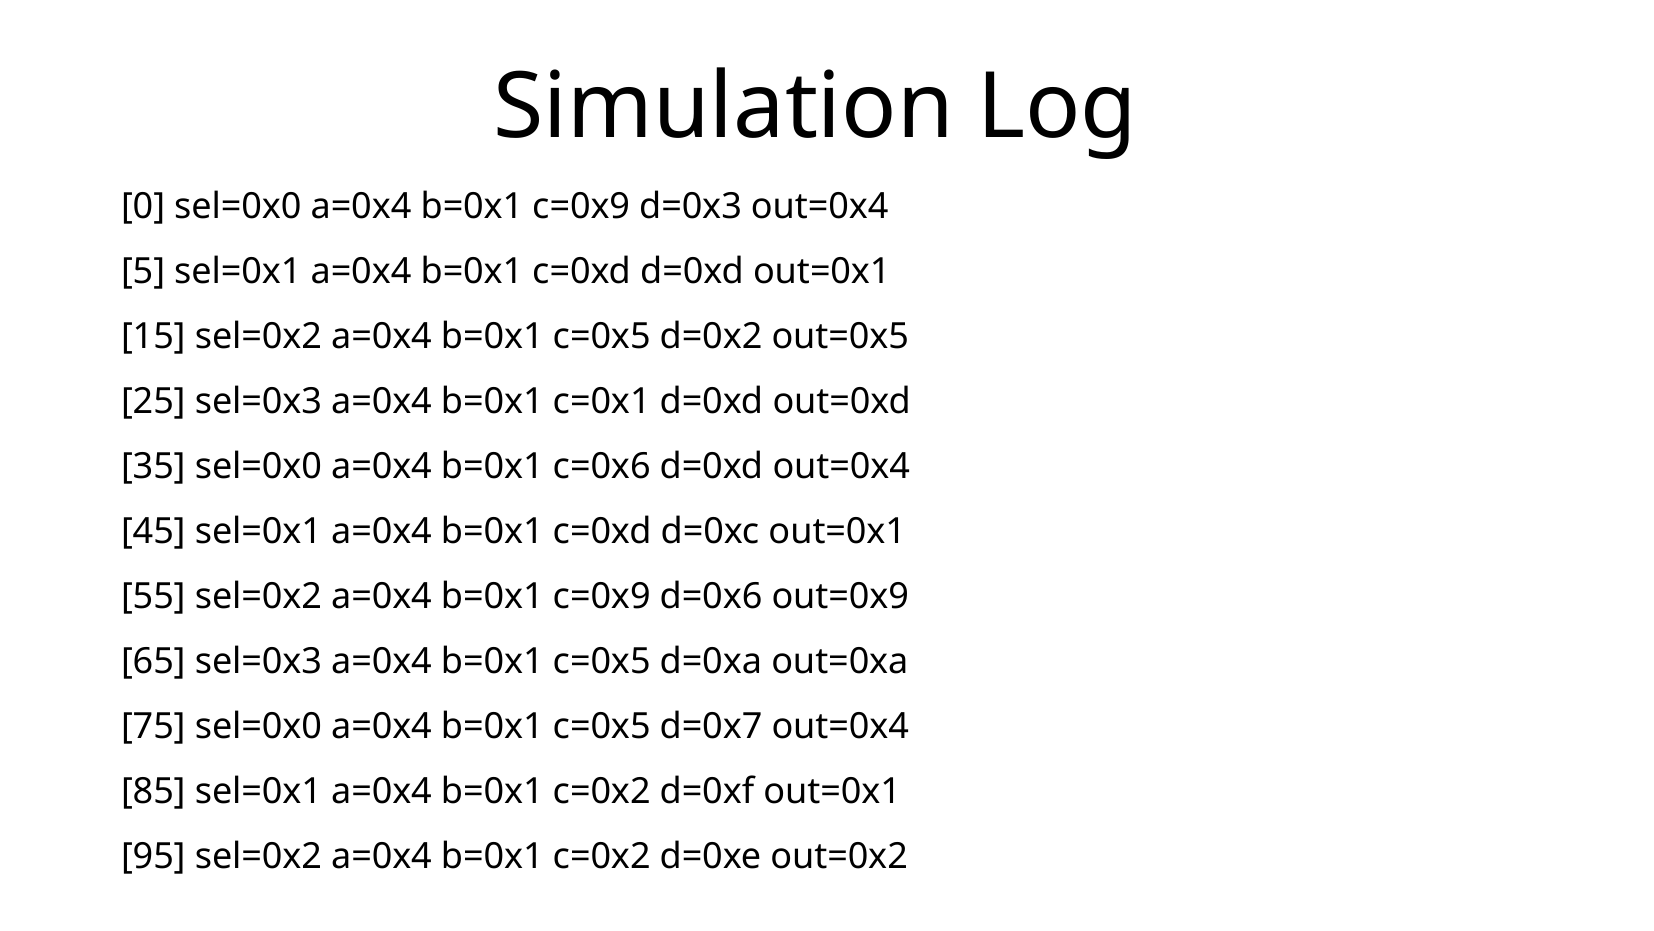

# Simulation Log
[0] sel=0x0 a=0x4 b=0x1 c=0x9 d=0x3 out=0x4
[5] sel=0x1 a=0x4 b=0x1 c=0xd d=0xd out=0x1
[15] sel=0x2 a=0x4 b=0x1 c=0x5 d=0x2 out=0x5
[25] sel=0x3 a=0x4 b=0x1 c=0x1 d=0xd out=0xd
[35] sel=0x0 a=0x4 b=0x1 c=0x6 d=0xd out=0x4
[45] sel=0x1 a=0x4 b=0x1 c=0xd d=0xc out=0x1
[55] sel=0x2 a=0x4 b=0x1 c=0x9 d=0x6 out=0x9
[65] sel=0x3 a=0x4 b=0x1 c=0x5 d=0xa out=0xa
[75] sel=0x0 a=0x4 b=0x1 c=0x5 d=0x7 out=0x4
[85] sel=0x1 a=0x4 b=0x1 c=0x2 d=0xf out=0x1
[95] sel=0x2 a=0x4 b=0x1 c=0x2 d=0xe out=0x2